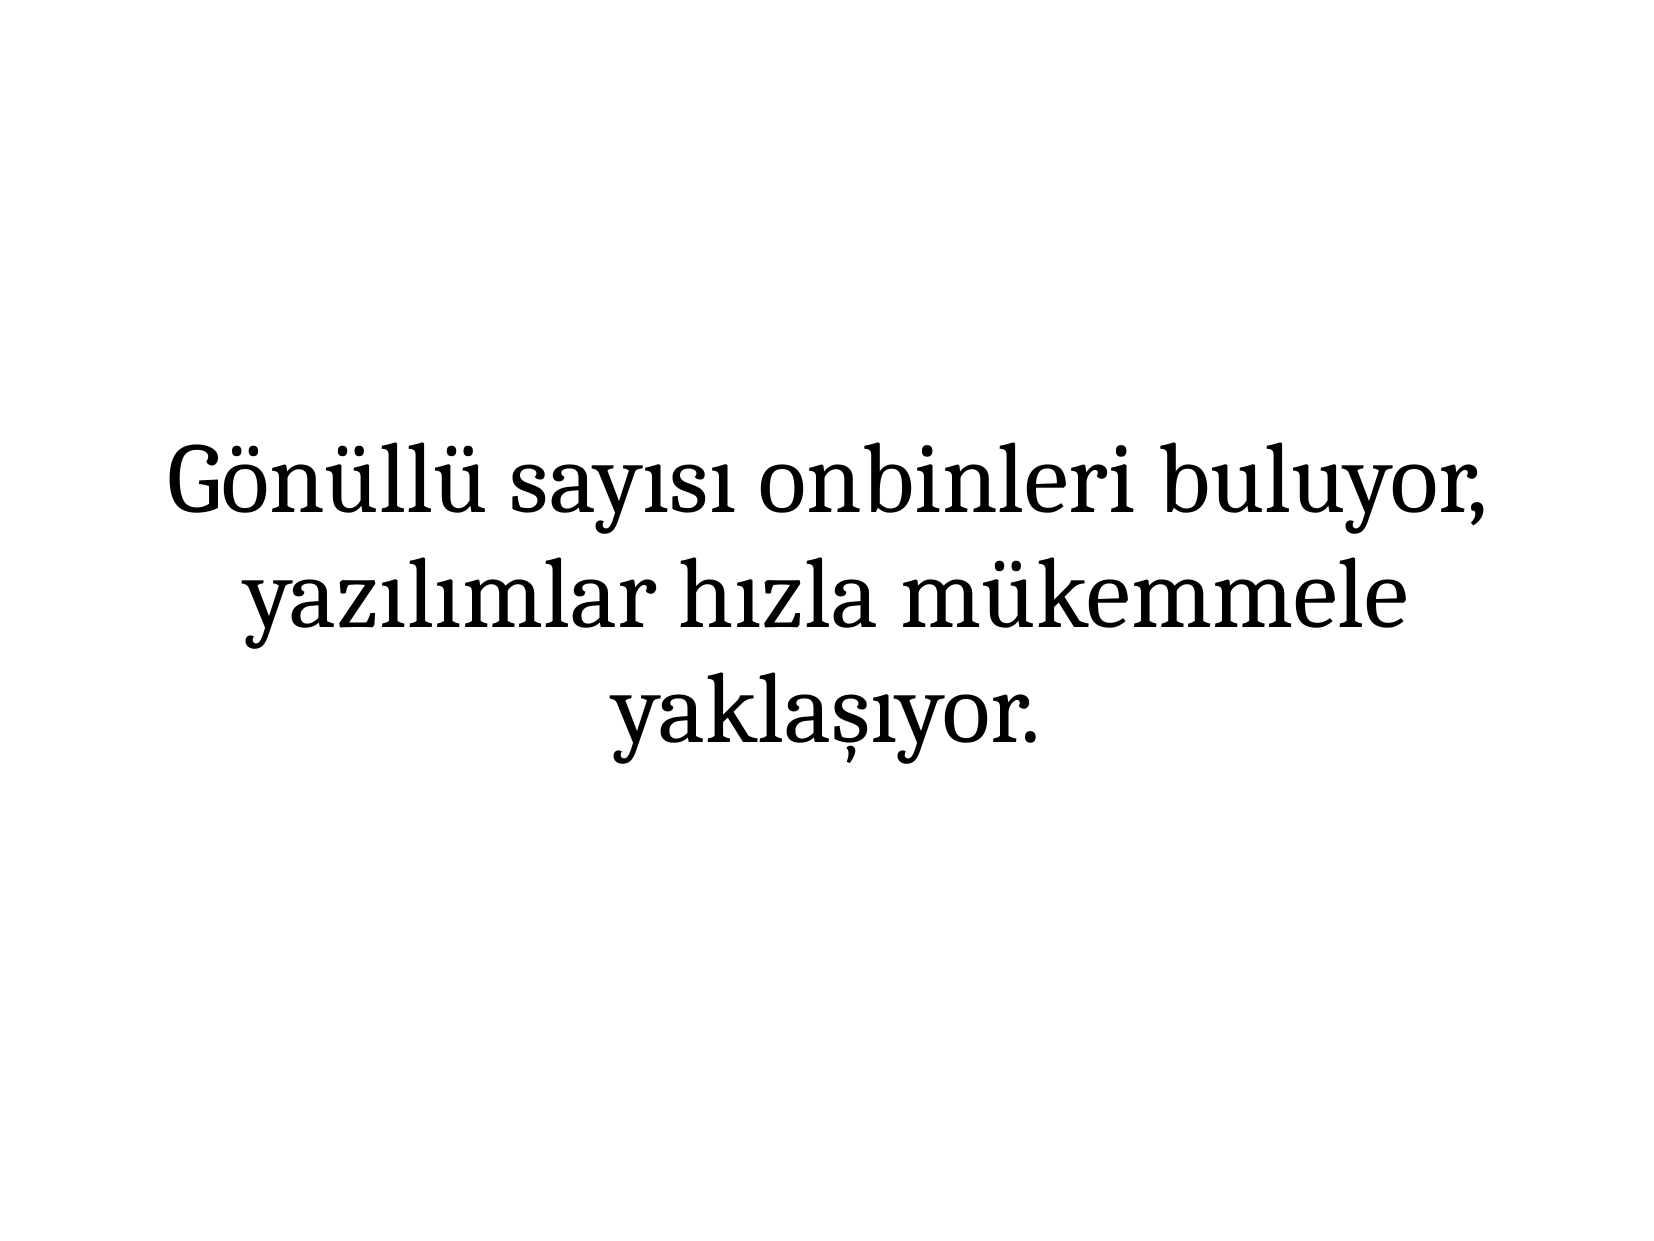

# Gönüllü sayısı onbinleri buluyor, yazılımlar hızla mükemmele yaklaşıyor.